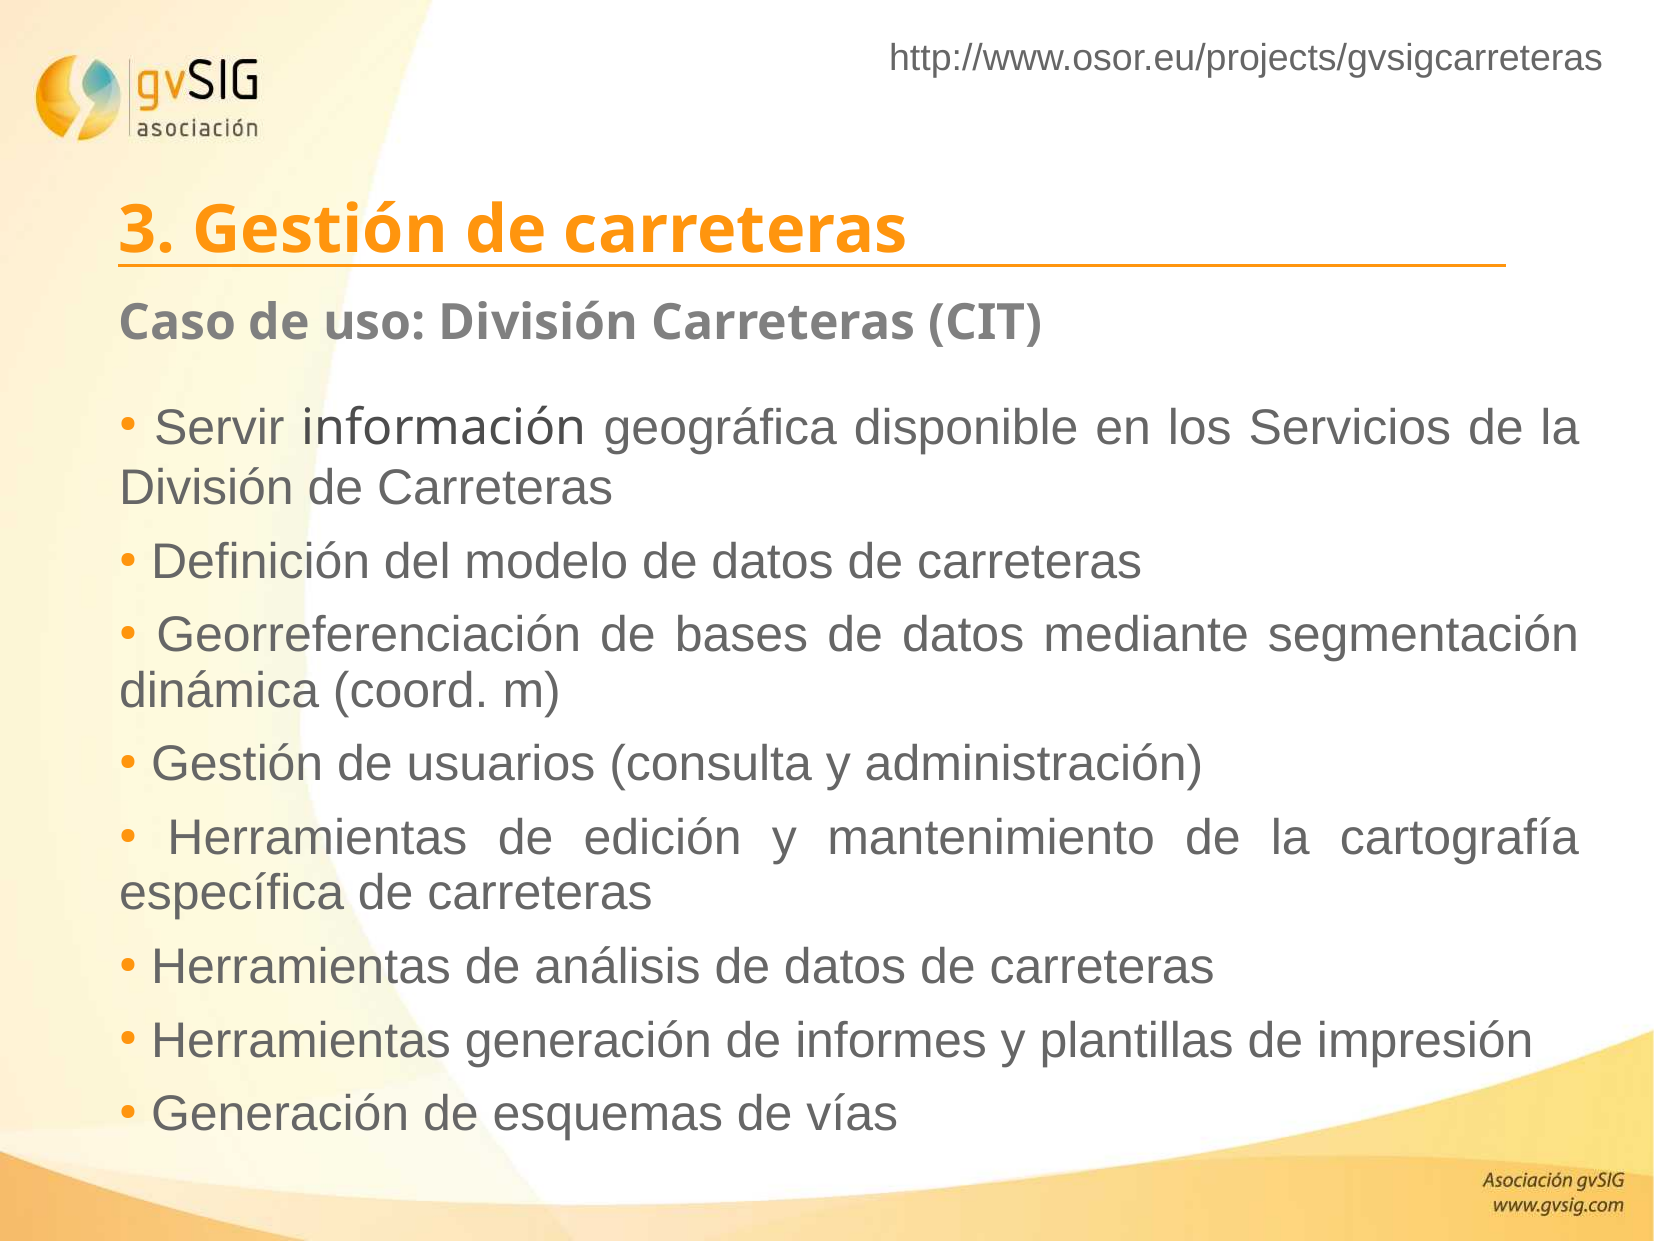

http://www.osor.eu/projects/gvsigcarreteras
# 3. Gestión de carreteras
Caso de uso: División Carreteras (CIT)
 Servir información geográfica disponible en los Servicios de la División de Carreteras
 Definición del modelo de datos de carreteras
 Georreferenciación de bases de datos mediante segmentación dinámica (coord. m)
 Gestión de usuarios (consulta y administración)
 Herramientas de edición y mantenimiento de la cartografía específica de carreteras
 Herramientas de análisis de datos de carreteras
 Herramientas generación de informes y plantillas de impresión
 Generación de esquemas de vías